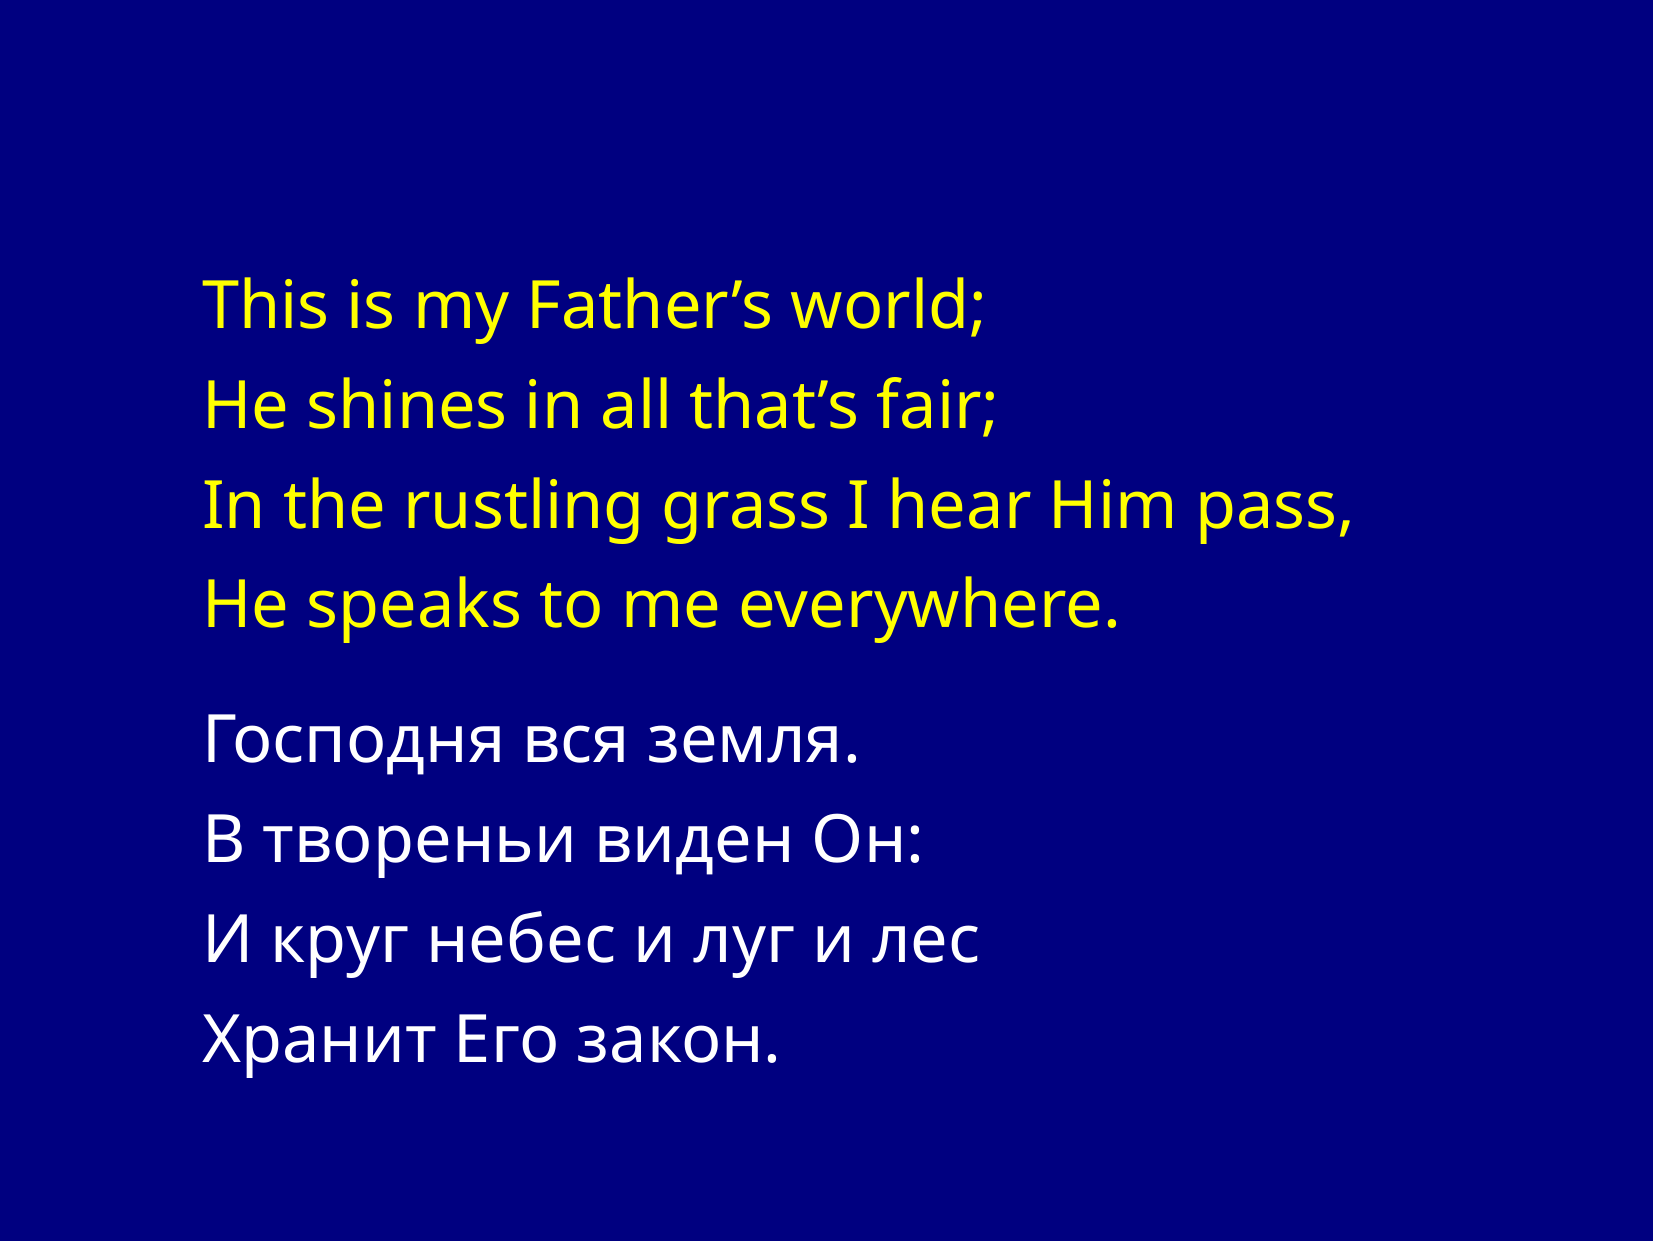

This is my Father’s world;
	He shines in all that’s fair;
	In the rustling grass I hear Him pass,
	He speaks to me everywhere.
	Господня вся земля.
	В твореньи виден Он:
	И круг небес и луг и лес
	Хранит Его закон.